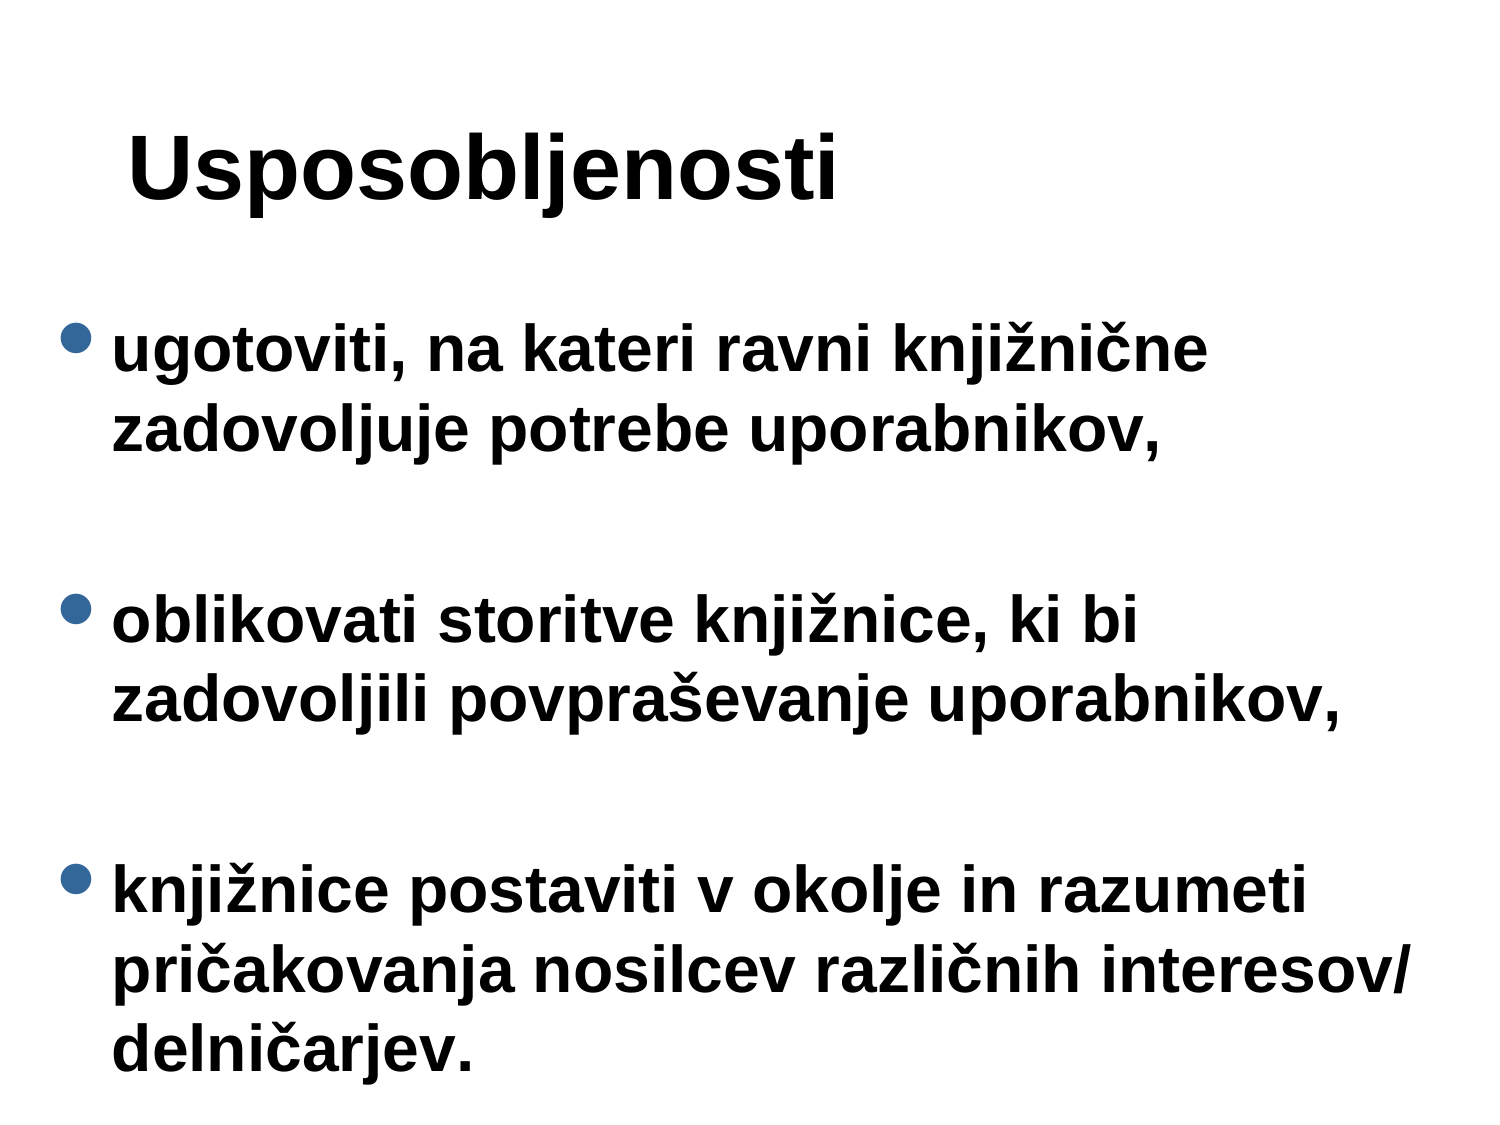

# Usposobljenosti
ugotoviti, na kateri ravni knjižnične zadovoljuje potrebe uporabnikov,
oblikovati storitve knjižnice, ki bi zadovoljili povpraševanje uporabnikov,
knjižnice postaviti v okolje in razumeti pričakovanja nosilcev različnih interesov/ delničarjev.